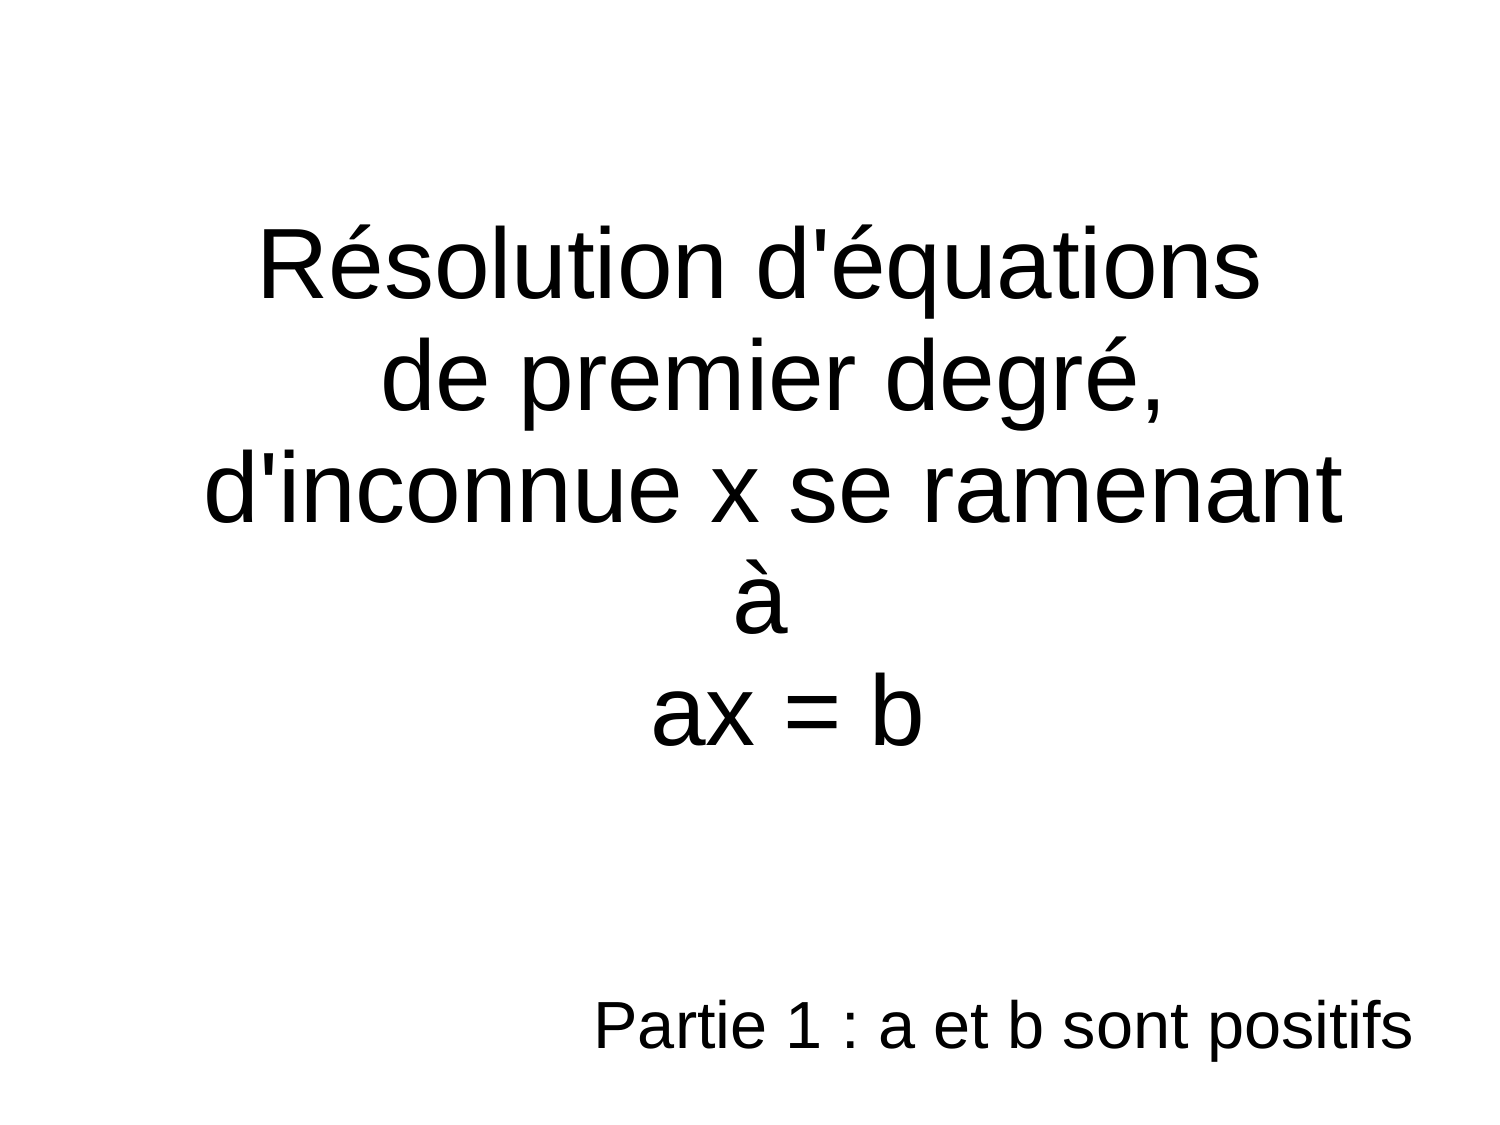

Résolution d'équations
de premier degré, d'inconnue x se ramenant à
 ax = b
Partie 1 : a et b sont positifs